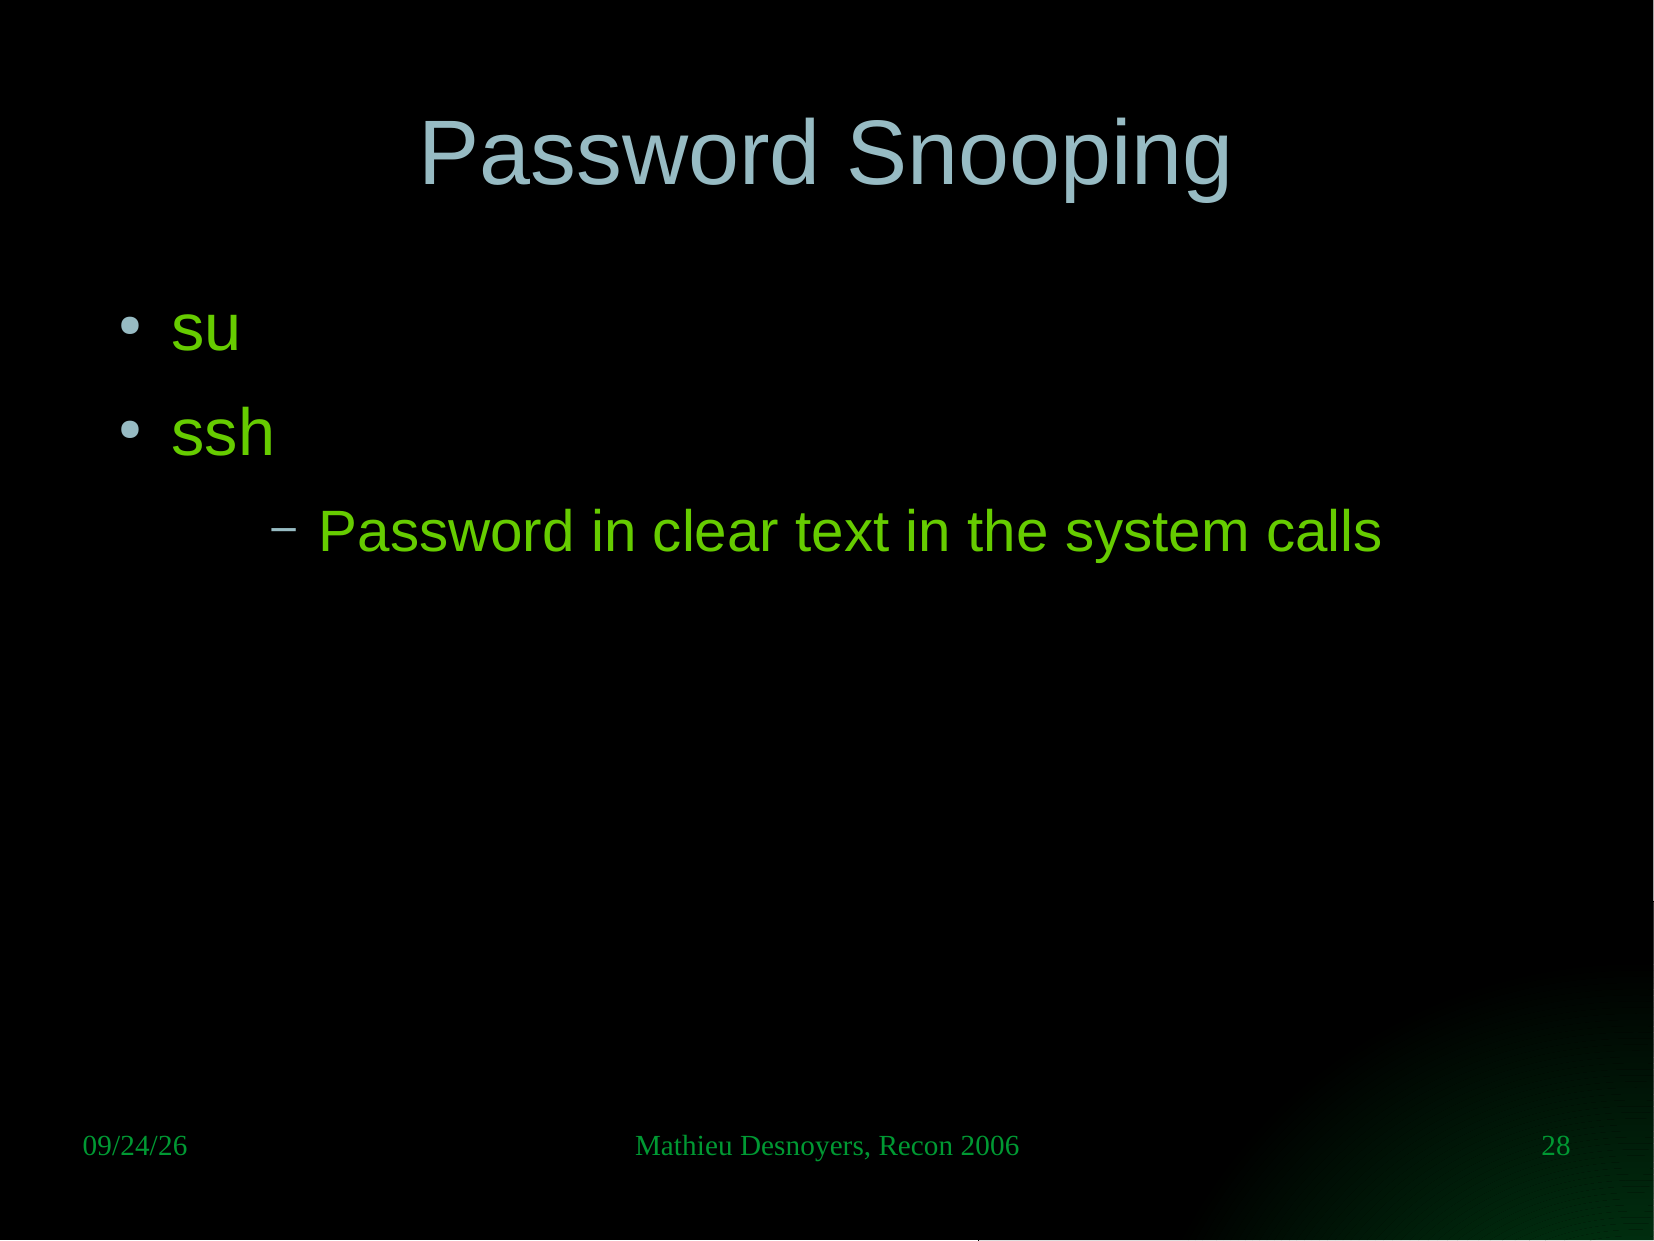

# Password Snooping
su
ssh
Password in clear text in the system calls
Mathieu Desnoyers, Recon 2006
28